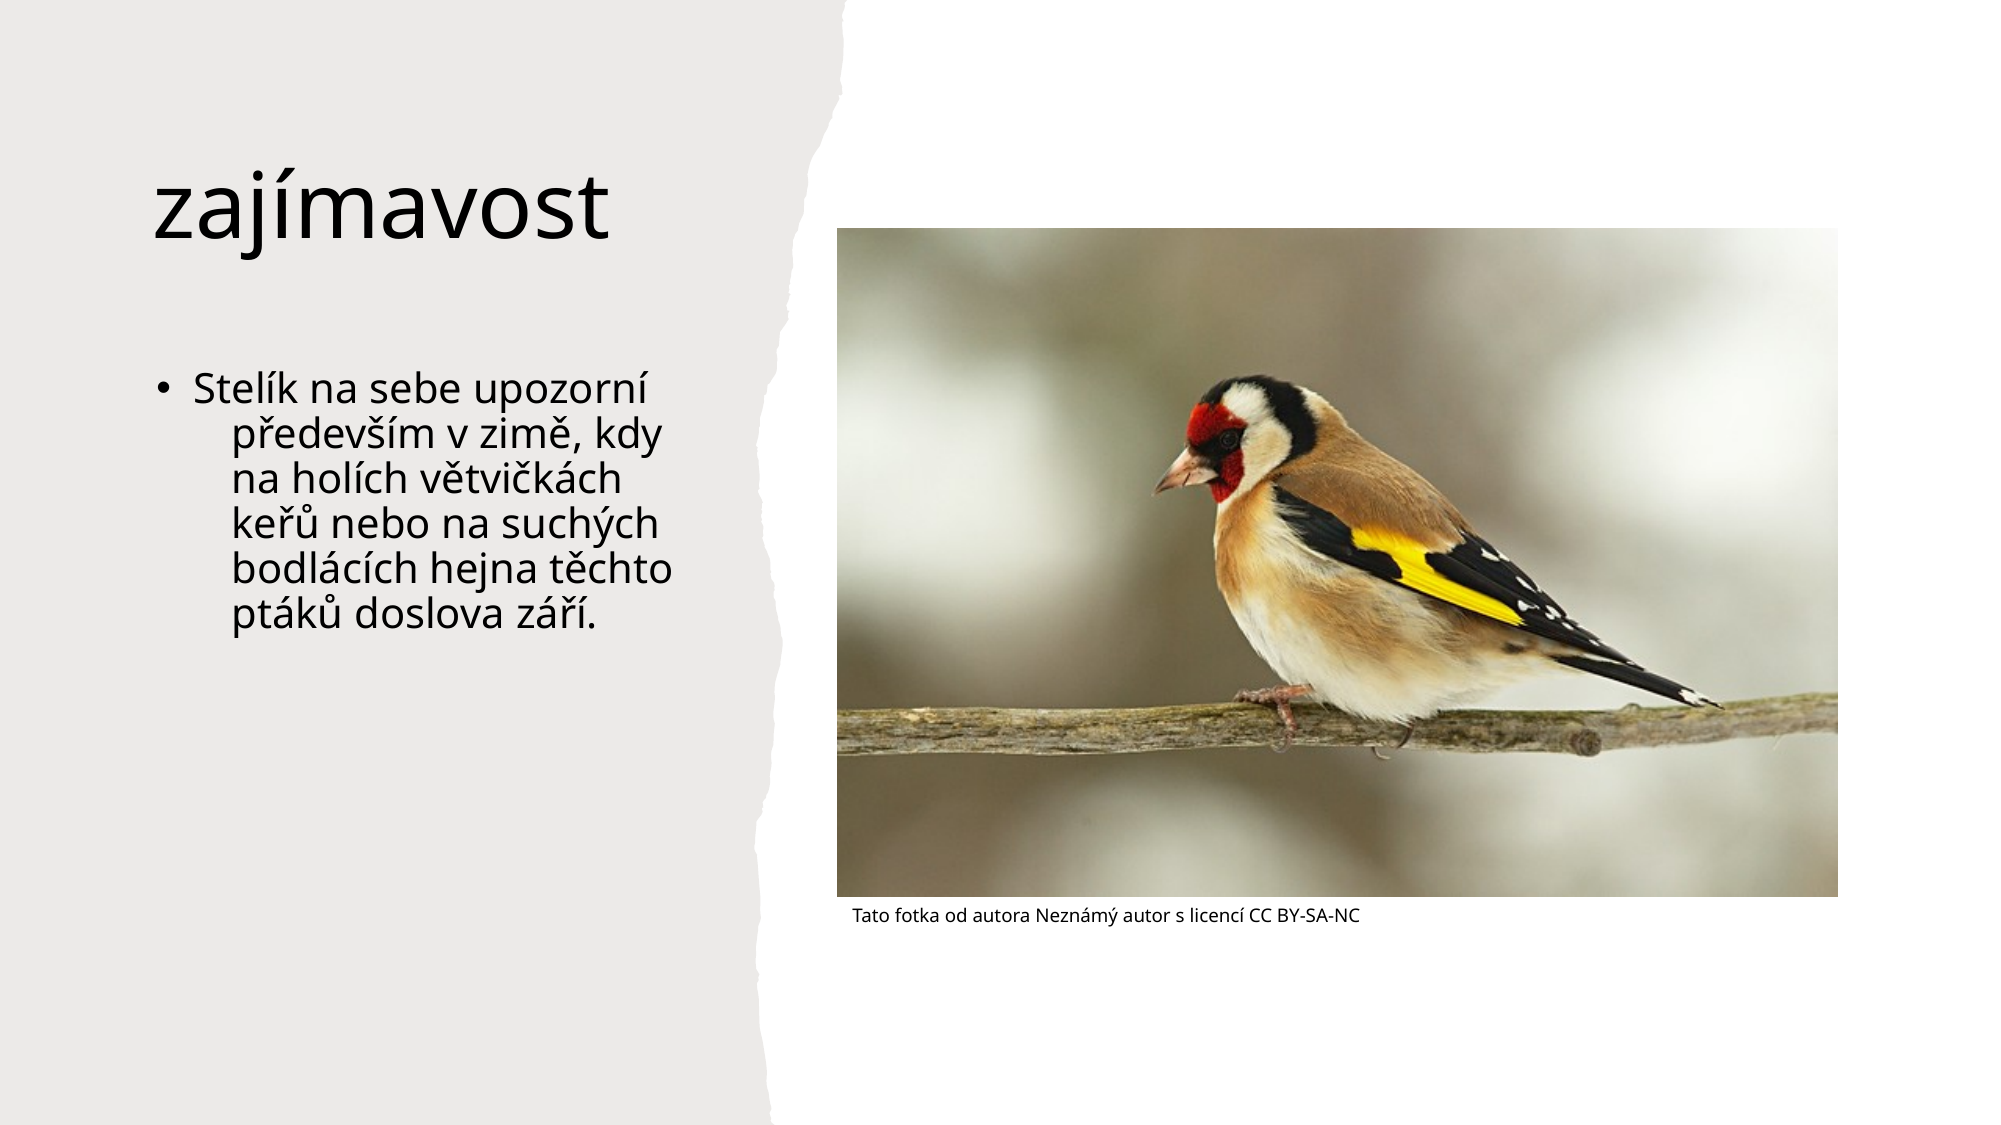

# zajímavost
Stelík na sebe upozorní především v zimě, kdy na holích větvičkách keřů nebo na suchých bodlácích hejna těchto ptáků doslova září.
Tato fotka od autora Neznámý autor s licencí CC BY-SA-NC